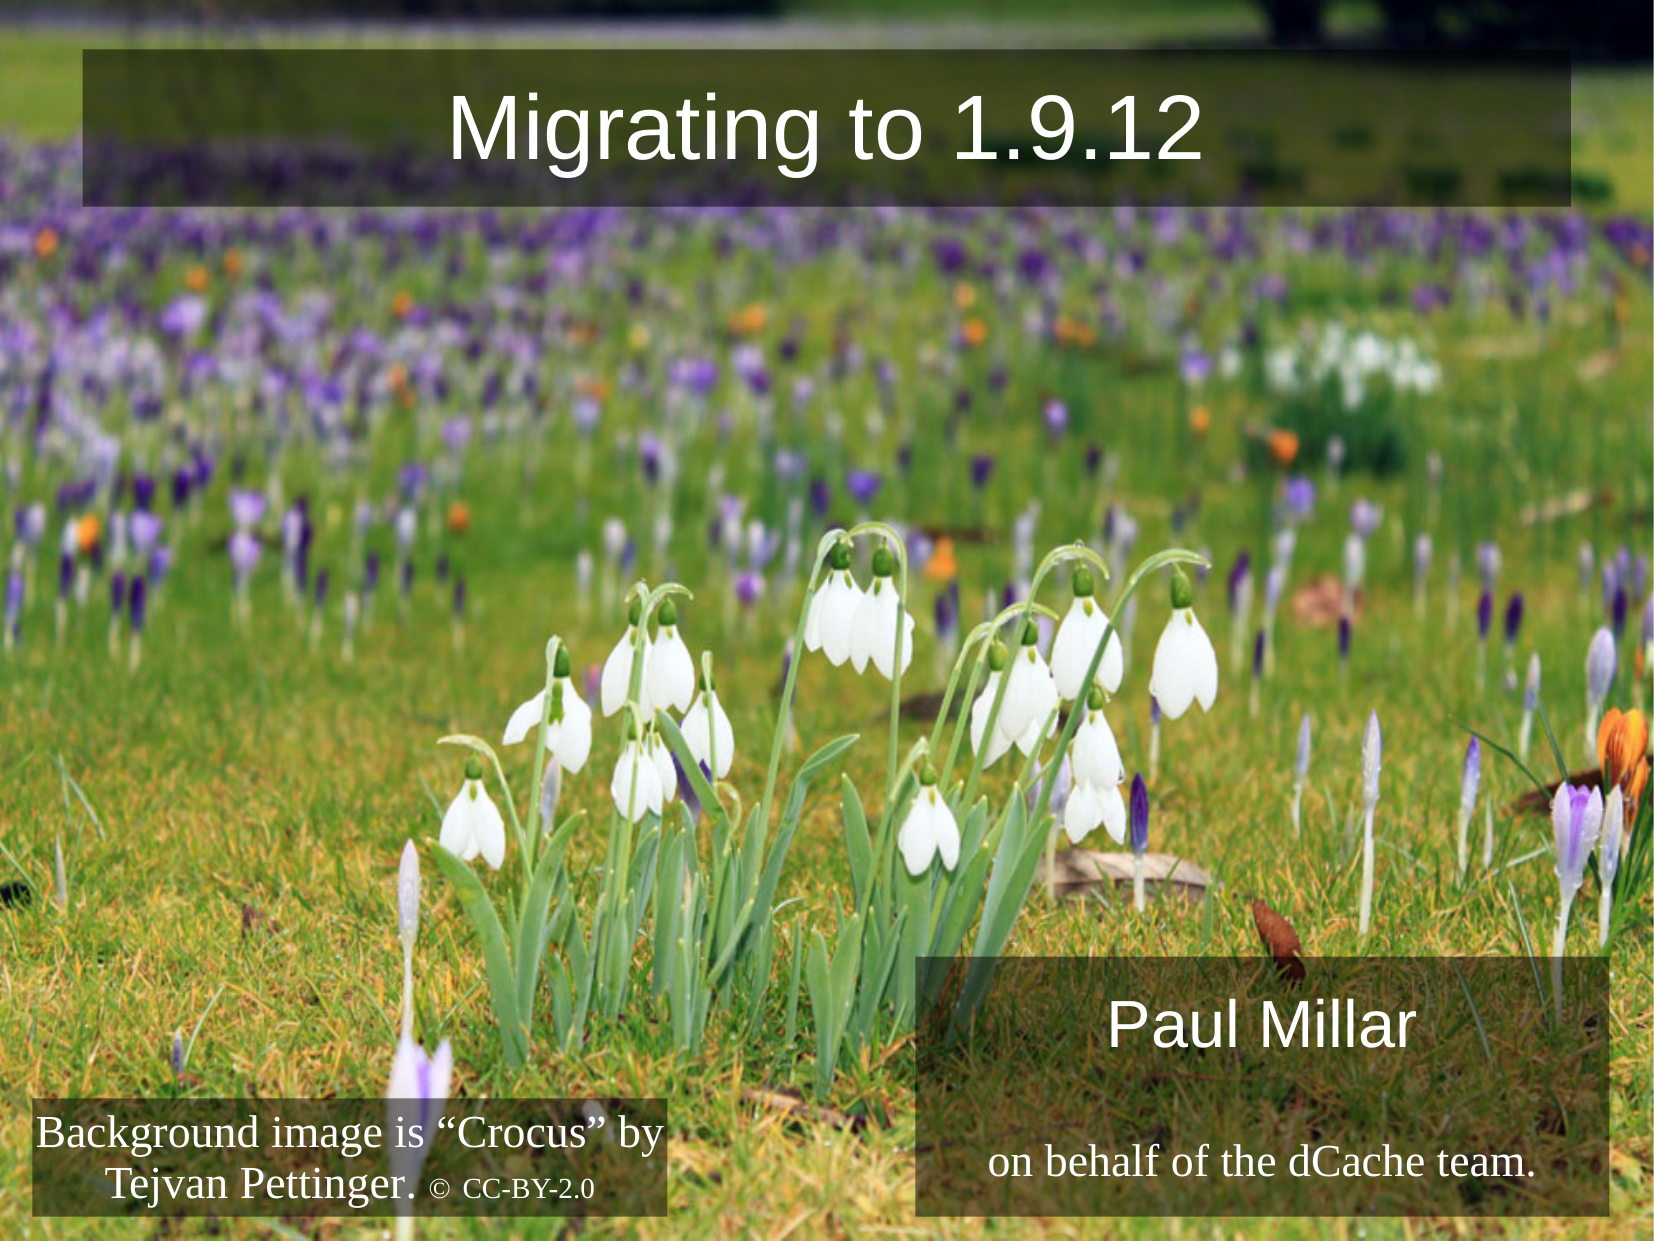

# Migrating to 1.9.12
Paul Millar
on behalf of the dCache team.
Background image is “Crocus” by Tejvan Pettinger. © CC-BY-2.0